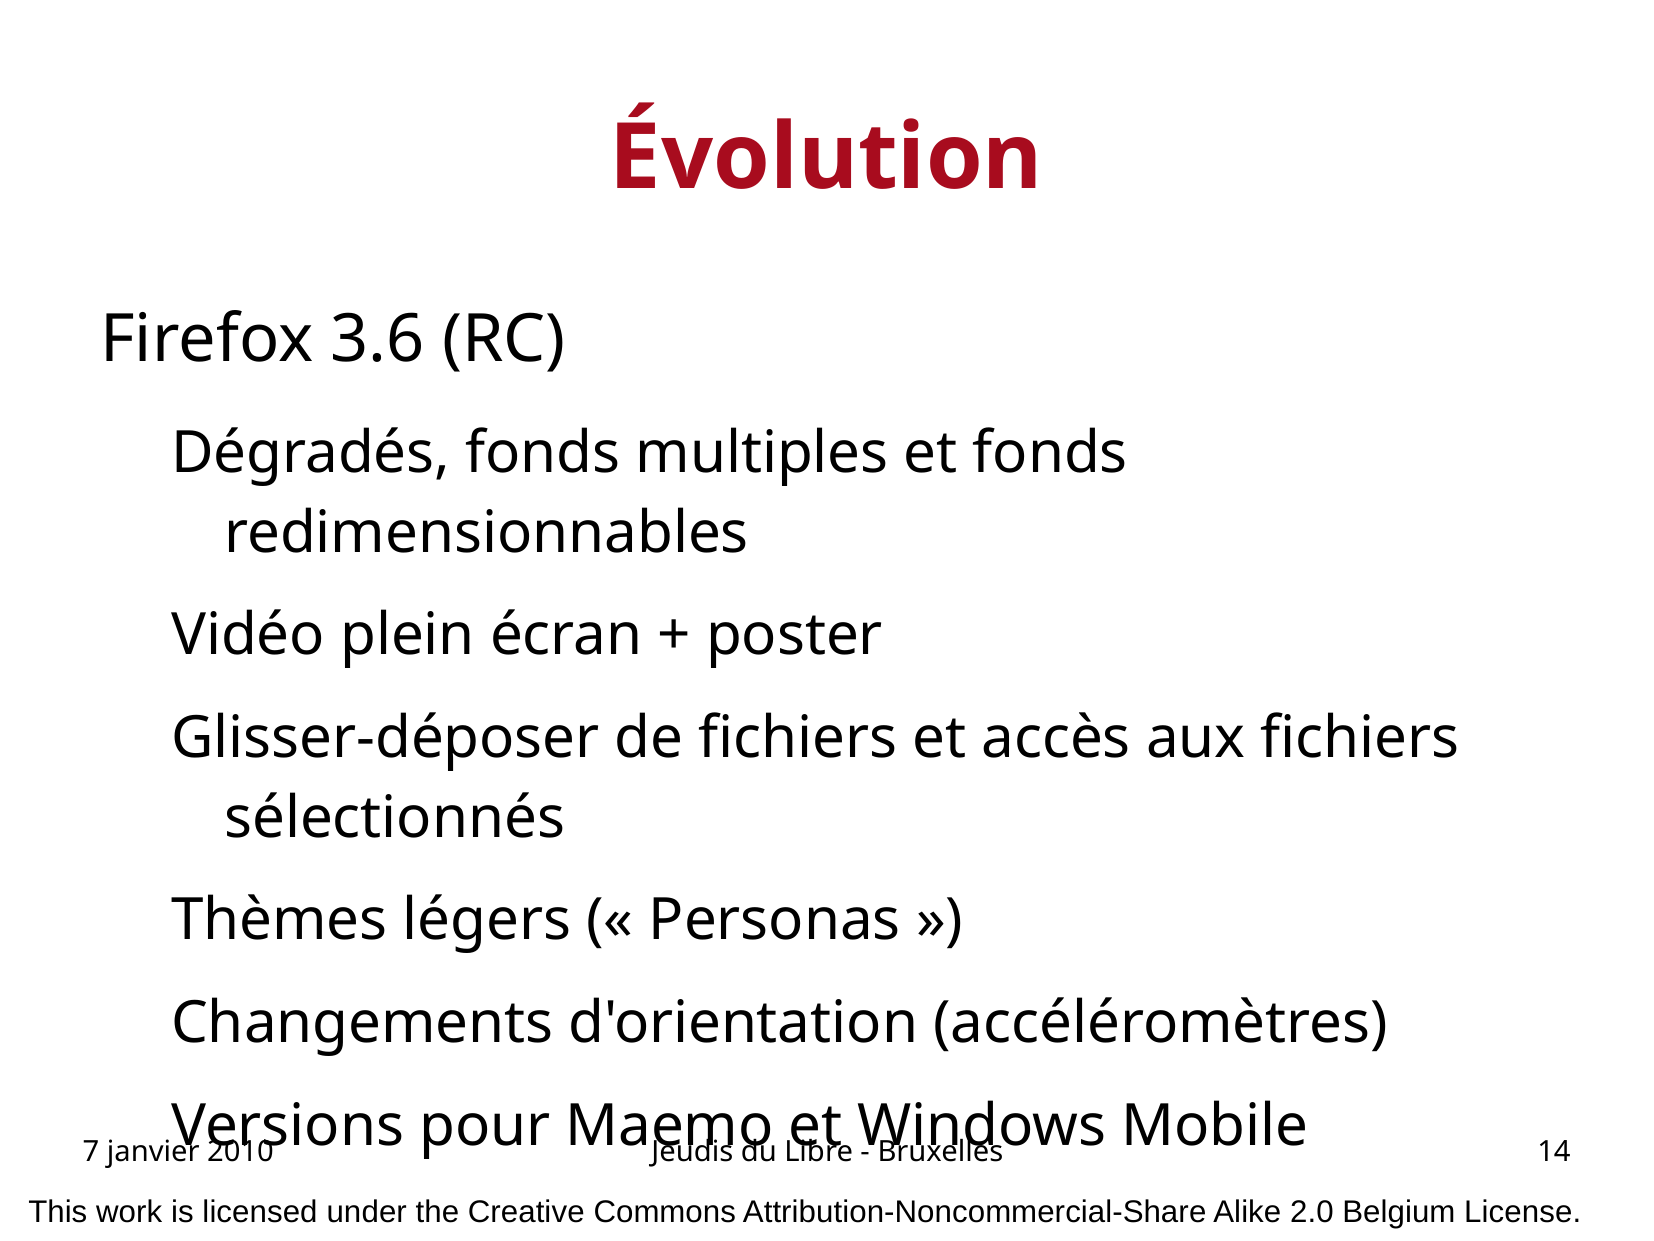

# Évolution
Firefox 3.6 (RC)
Dégradés, fonds multiples et fonds redimensionnables
Vidéo plein écran + poster
Glisser-déposer de fichiers et accès aux fichiers sélectionnés
Thèmes légers (« Personas »)
Changements d'orientation (accéléromètres)
Versions pour Maemo et Windows Mobile
7 janvier 2010
Jeudis du Libre - Bruxelles
14
This work is licensed under the Creative Commons Attribution-Noncommercial-Share Alike 2.0 Belgium License.